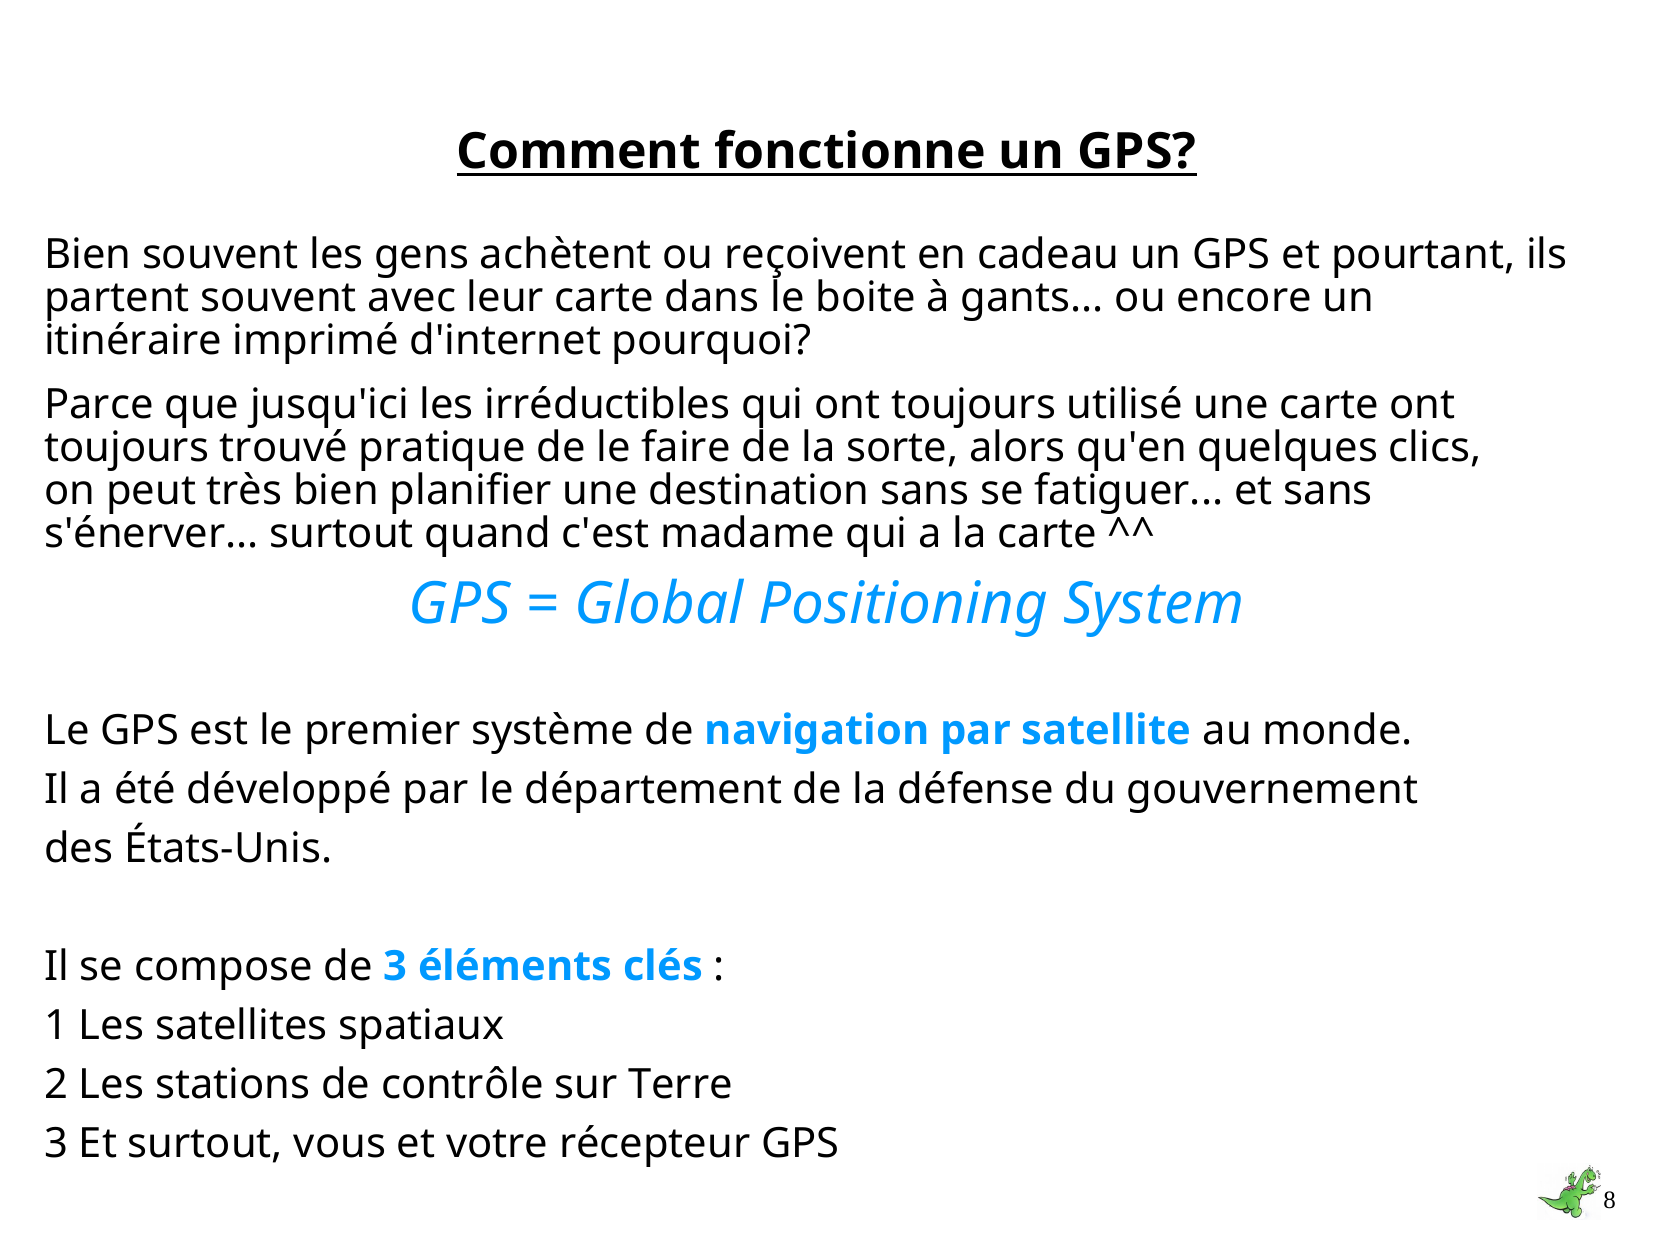

Comment fonctionne un GPS?
Bien souvent les gens achètent ou reçoivent en cadeau un GPS et pourtant, ils
partent souvent avec leur carte dans le boite à gants... ou encore un
itinéraire imprimé d'internet pourquoi?
Parce que jusqu'ici les irréductibles qui ont toujours utilisé une carte ont
toujours trouvé pratique de le faire de la sorte, alors qu'en quelques clics,
on peut très bien planifier une destination sans se fatiguer... et sans
s'énerver... surtout quand c'est madame qui a la carte ^^
GPS = Global Positioning System
Le GPS est le premier système de navigation par satellite au monde.
Il a été développé par le département de la défense du gouvernement
des États-Unis.
Il se compose de 3 éléments clés :
1 Les satellites spatiaux
2 Les stations de contrôle sur Terre
3 Et surtout, vous et votre récepteur GPS
8